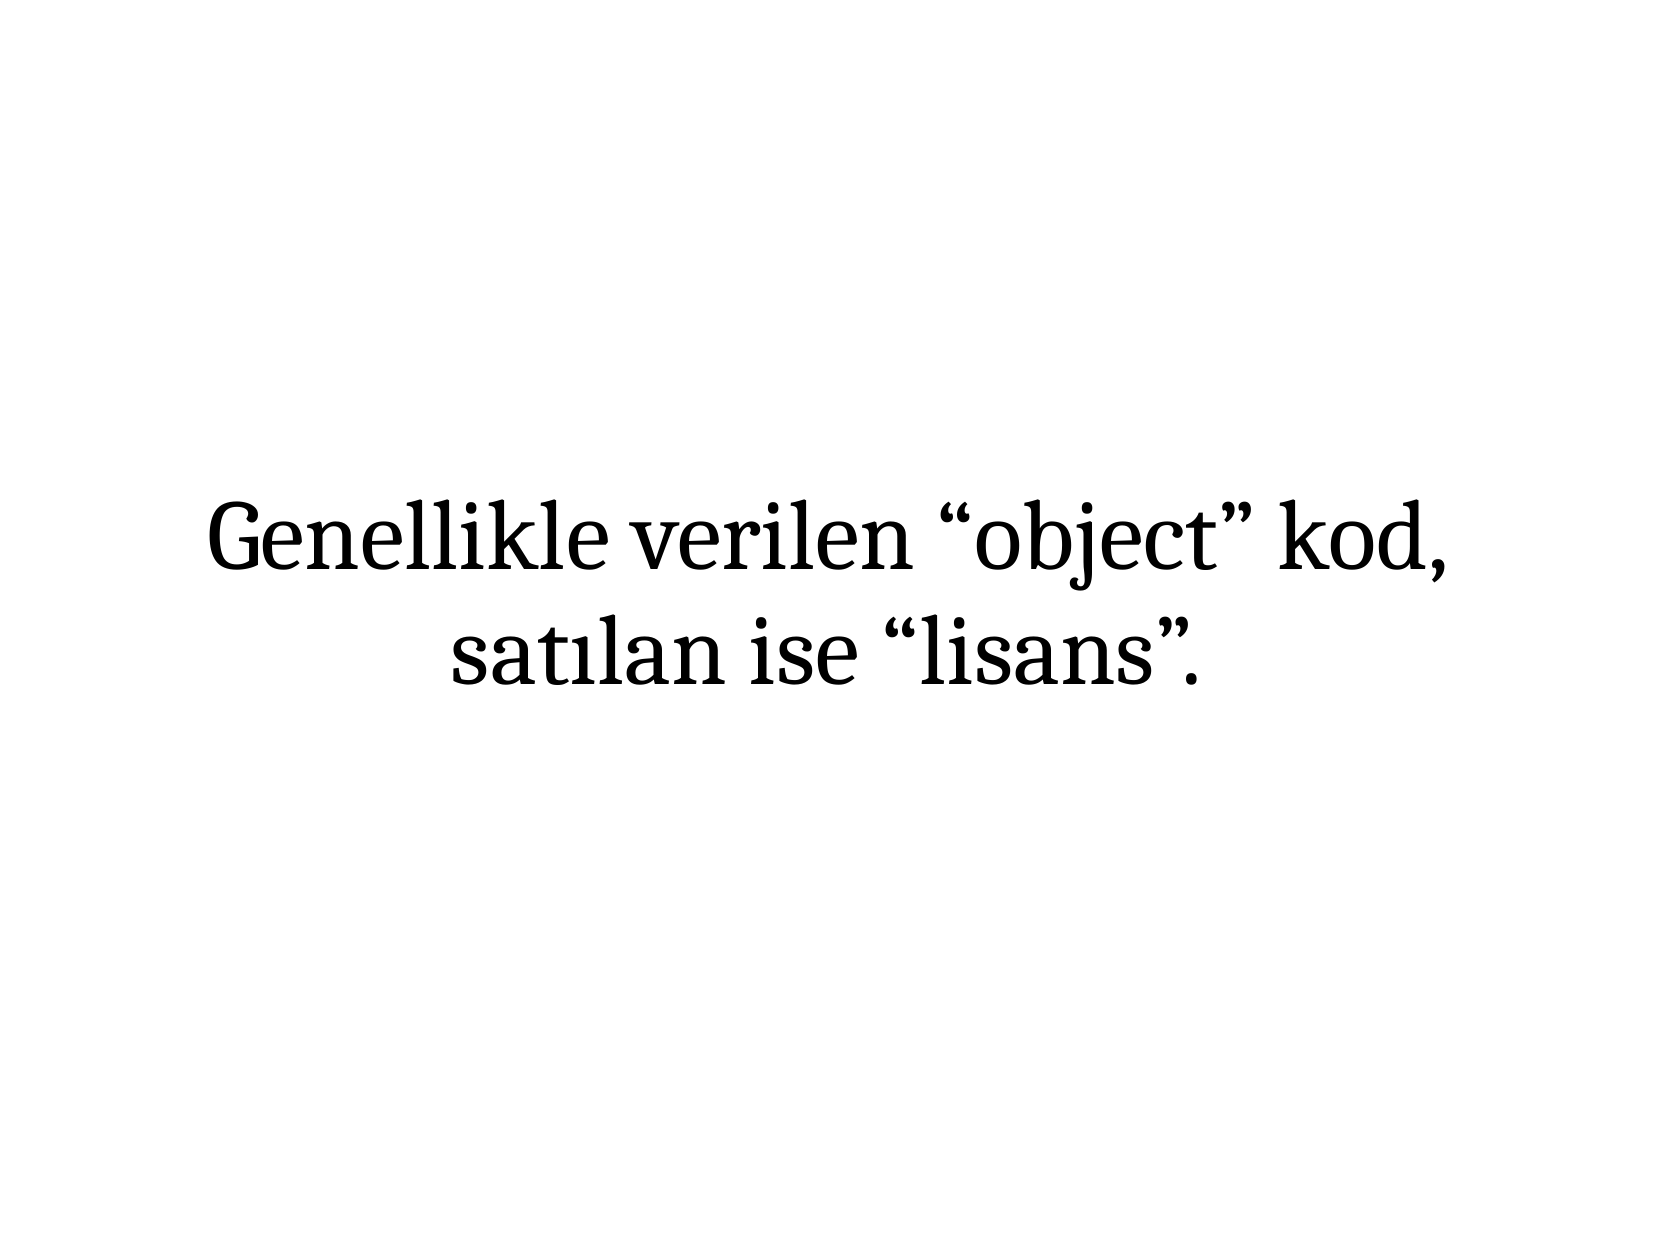

# Genellikle verilen “object” kod, satılan ise “lisans”.